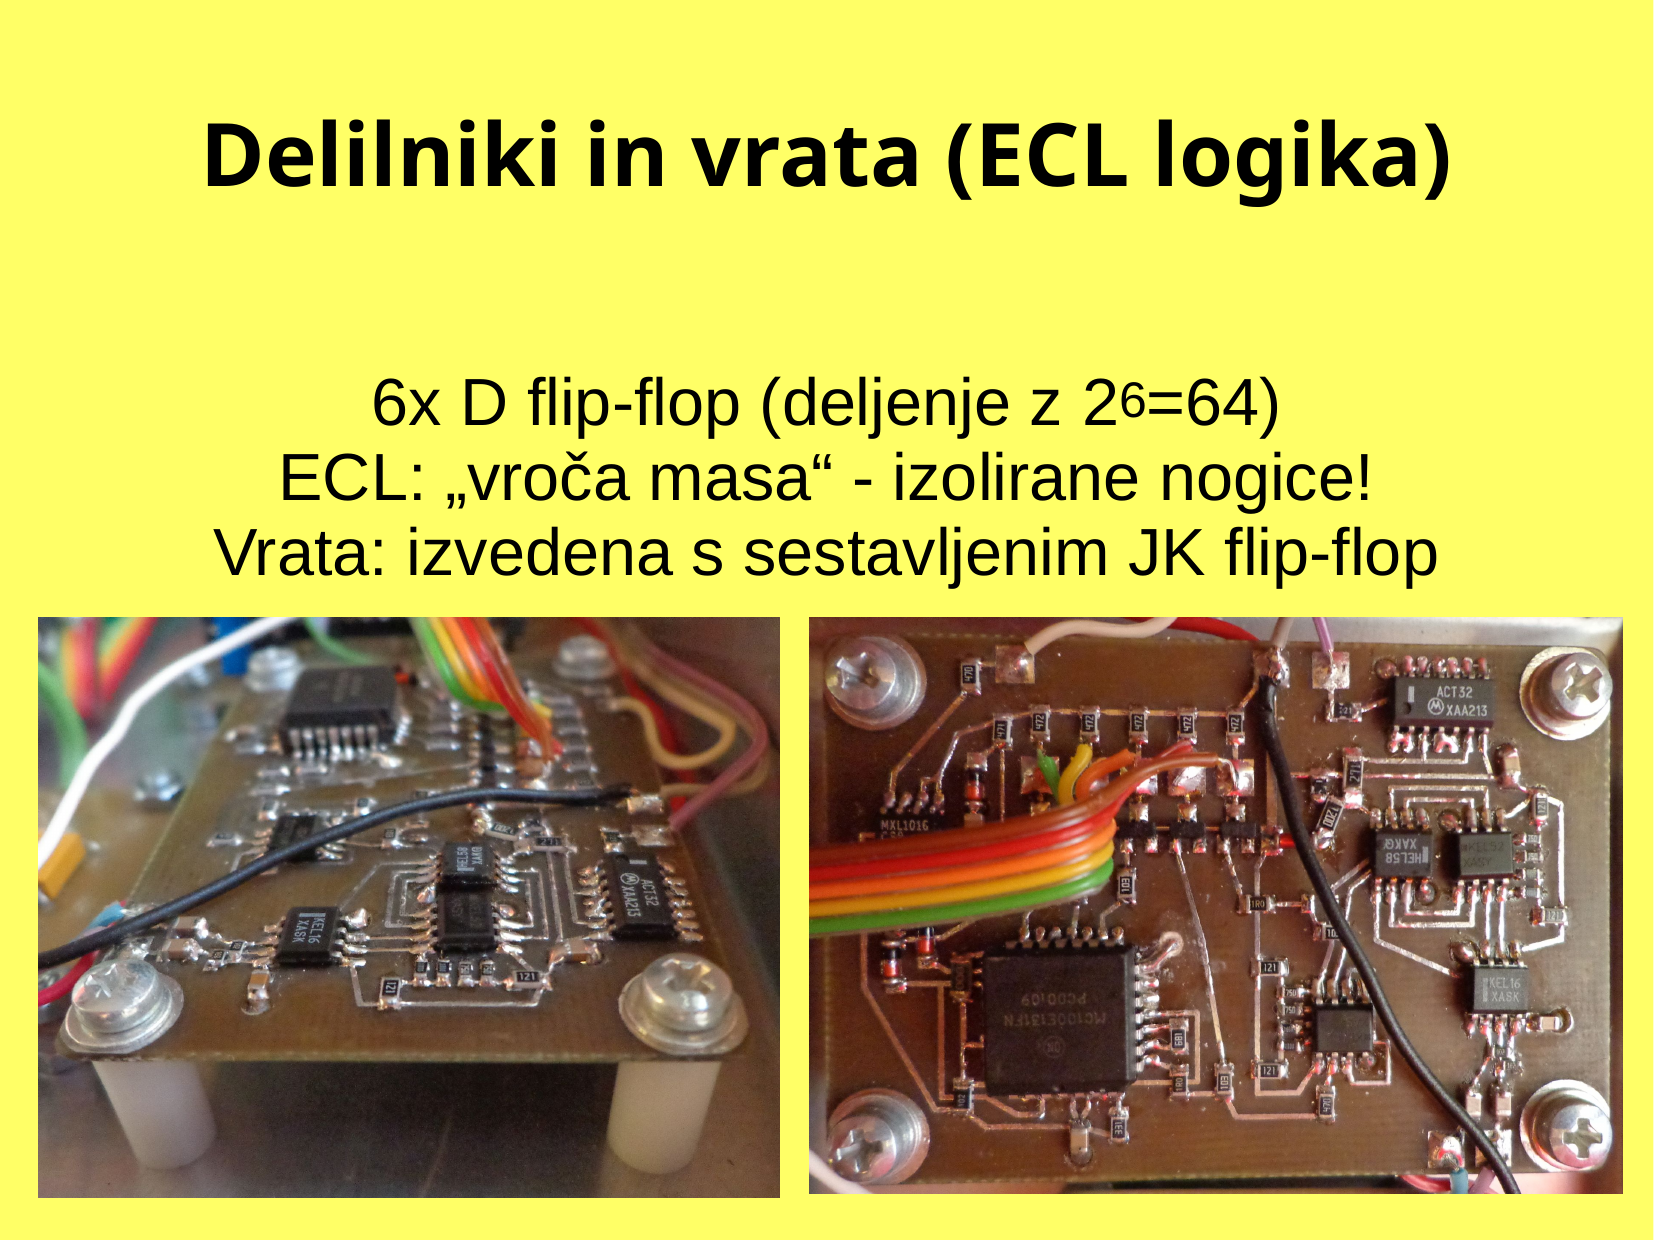

# Delilniki in vrata (ECL logika)
6x D flip-flop (deljenje z 26=64)
ECL: „vroča masa“ - izolirane nogice!
Vrata: izvedena s sestavljenim JK flip-flop